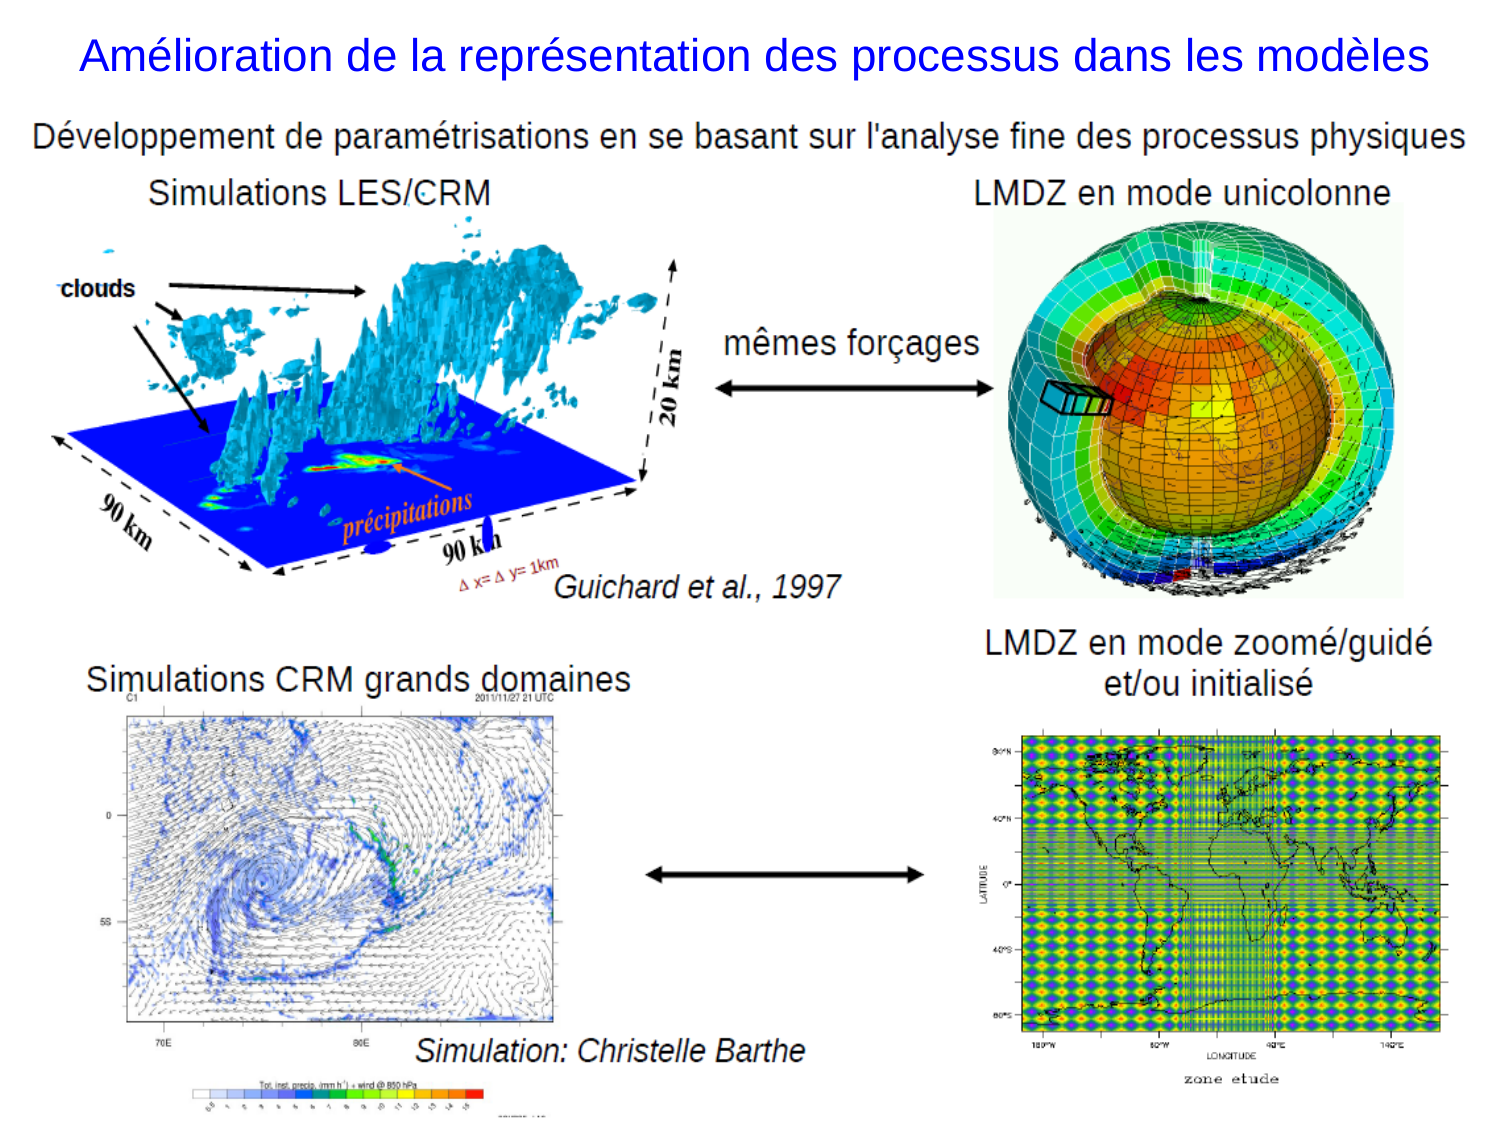

Amélioration de la représentation des processus dans les modèles